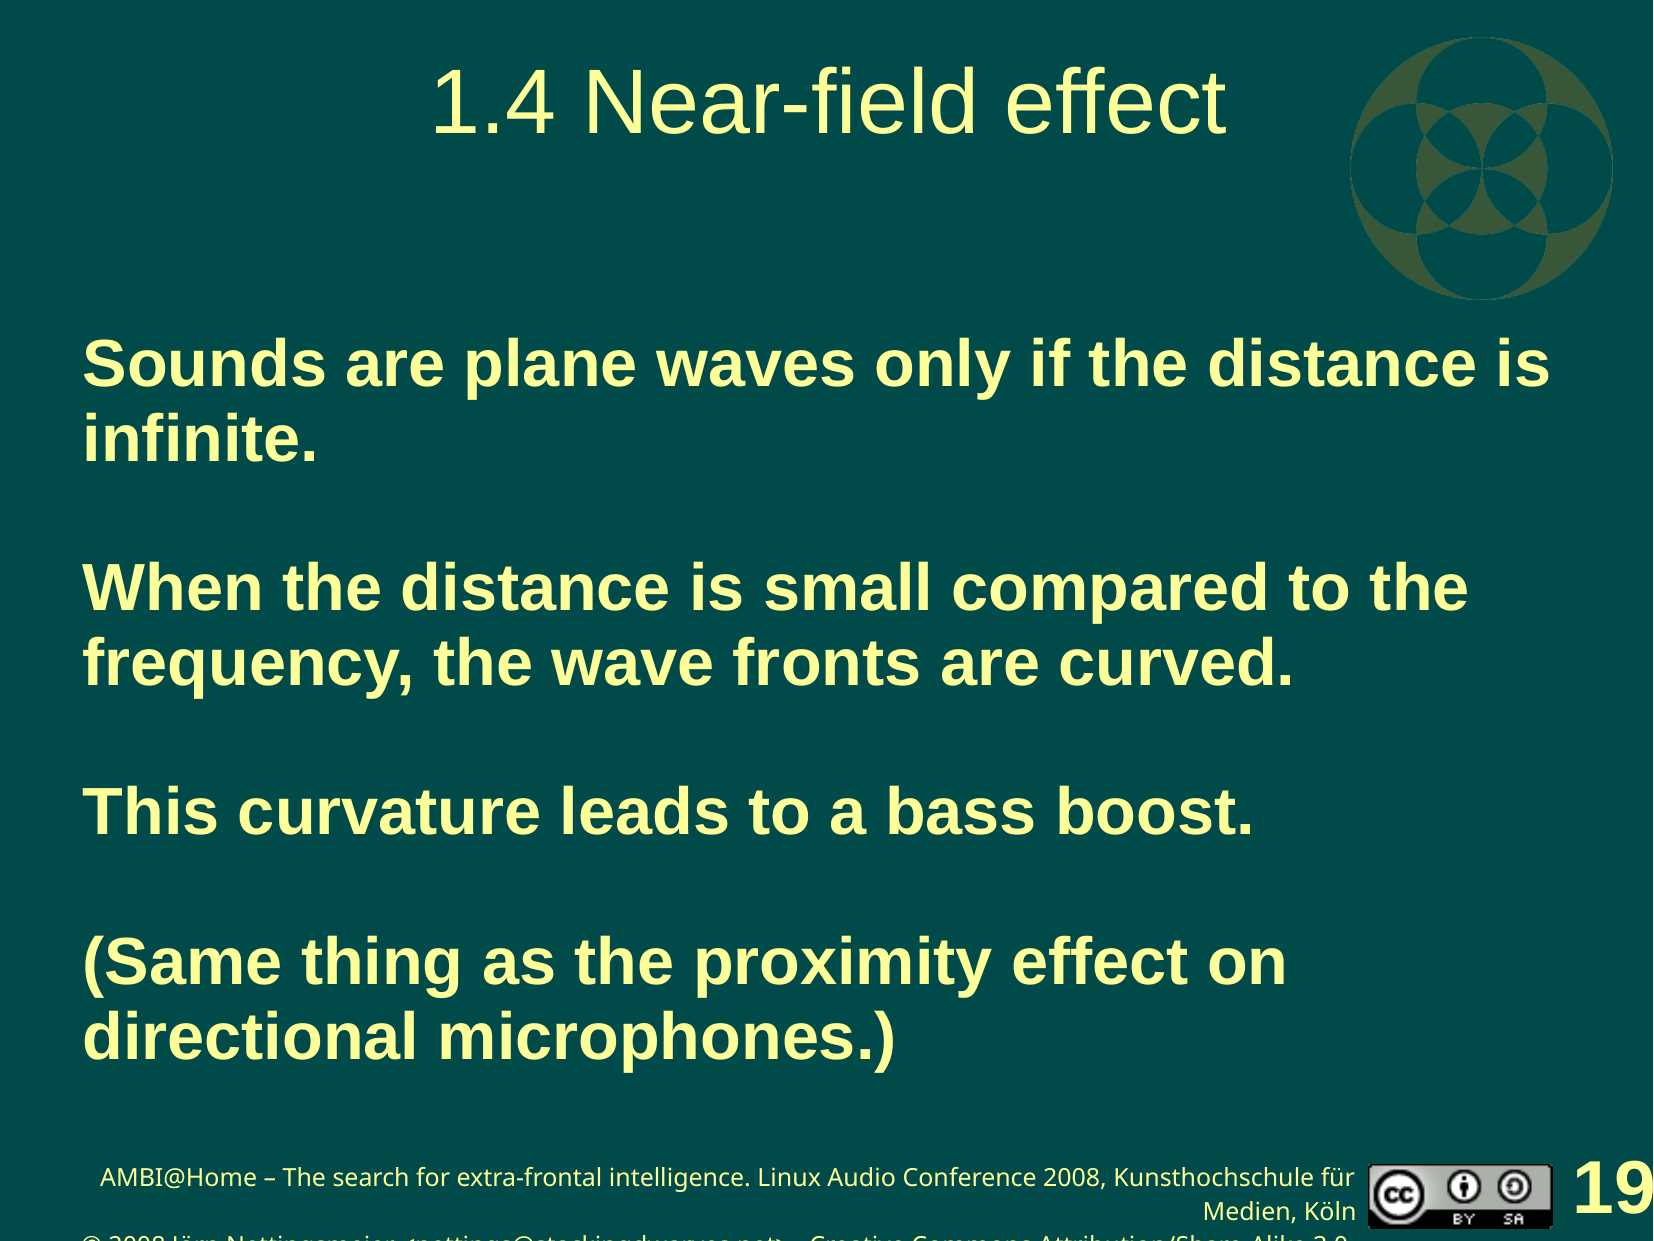

# 1.4 Near-field effect
Sounds are plane waves only if the distance is infinite.
When the distance is small compared to the frequency, the wave fronts are curved.
This curvature leads to a bass boost.
(Same thing as the proximity effect on directional microphones.)